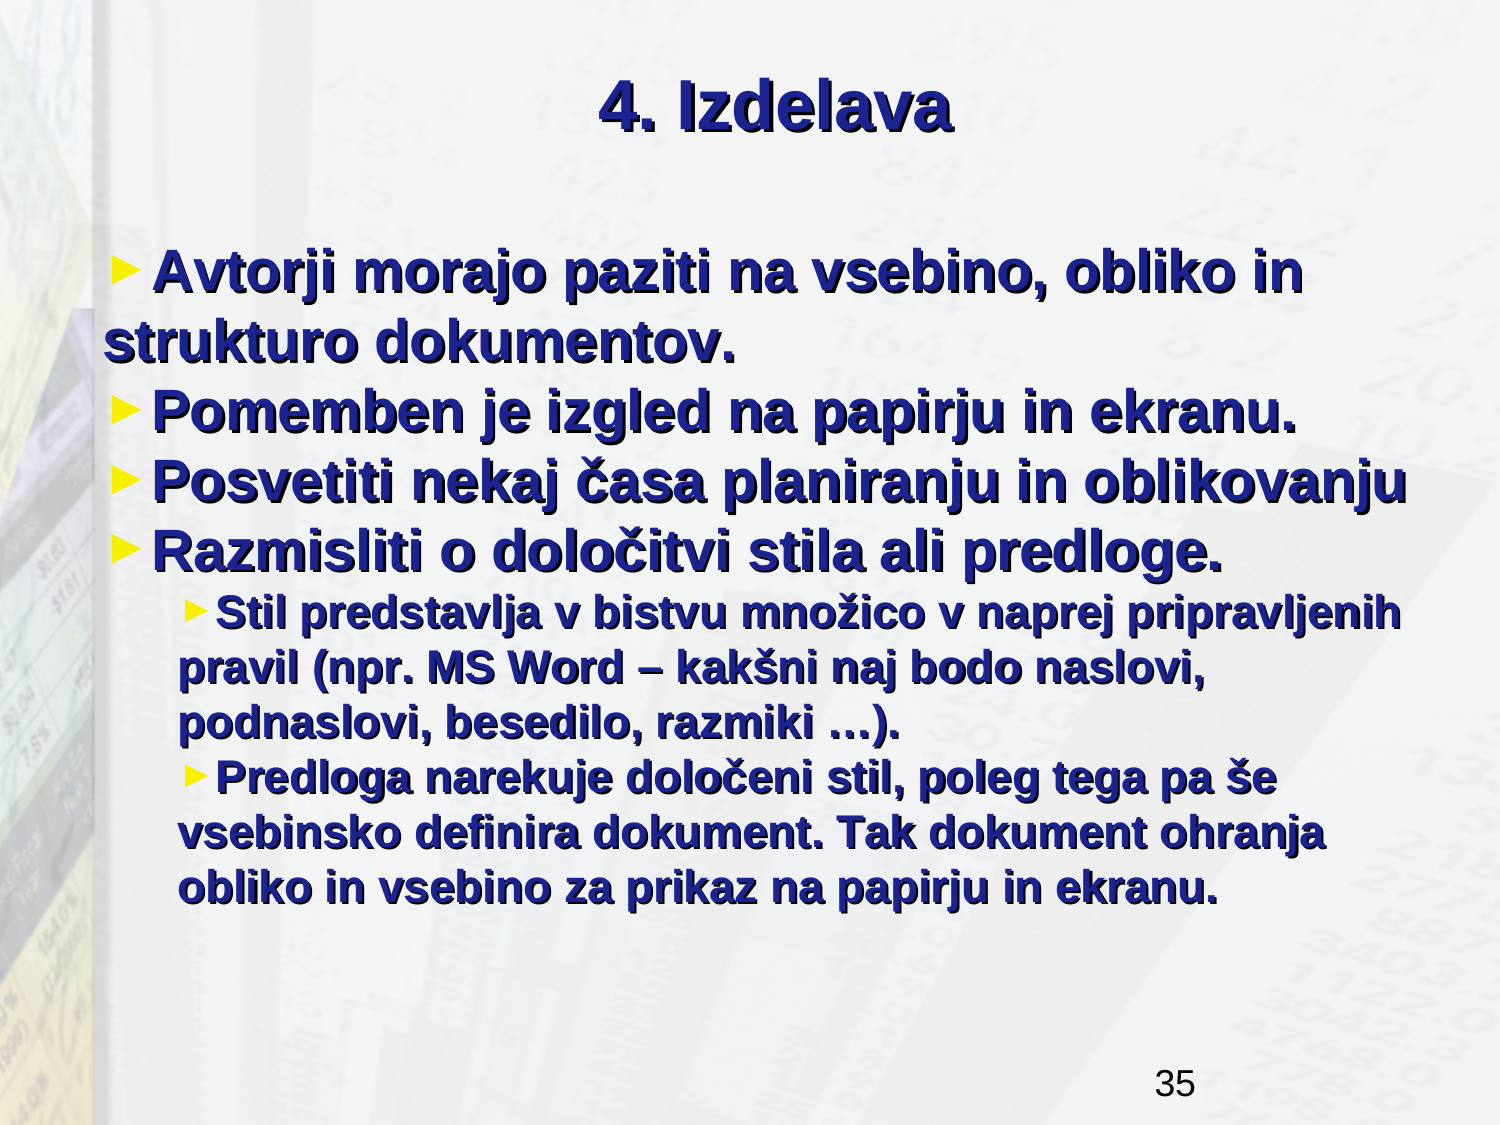

# 4. Izdelava
Avtorji morajo paziti na vsebino, obliko in strukturo dokumentov.
Pomemben je izgled na papirju in ekranu.
Posvetiti nekaj časa planiranju in oblikovanju
Razmisliti o določitvi stila ali predloge.
Stil predstavlja v bistvu množico v naprej pripravljenih pravil (npr. MS Word – kakšni naj bodo naslovi, podnaslovi, besedilo, razmiki …).
Predloga narekuje določeni stil, poleg tega pa še vsebinsko definira dokument. Tak dokument ohranja obliko in vsebino za prikaz na papirju in ekranu.
35